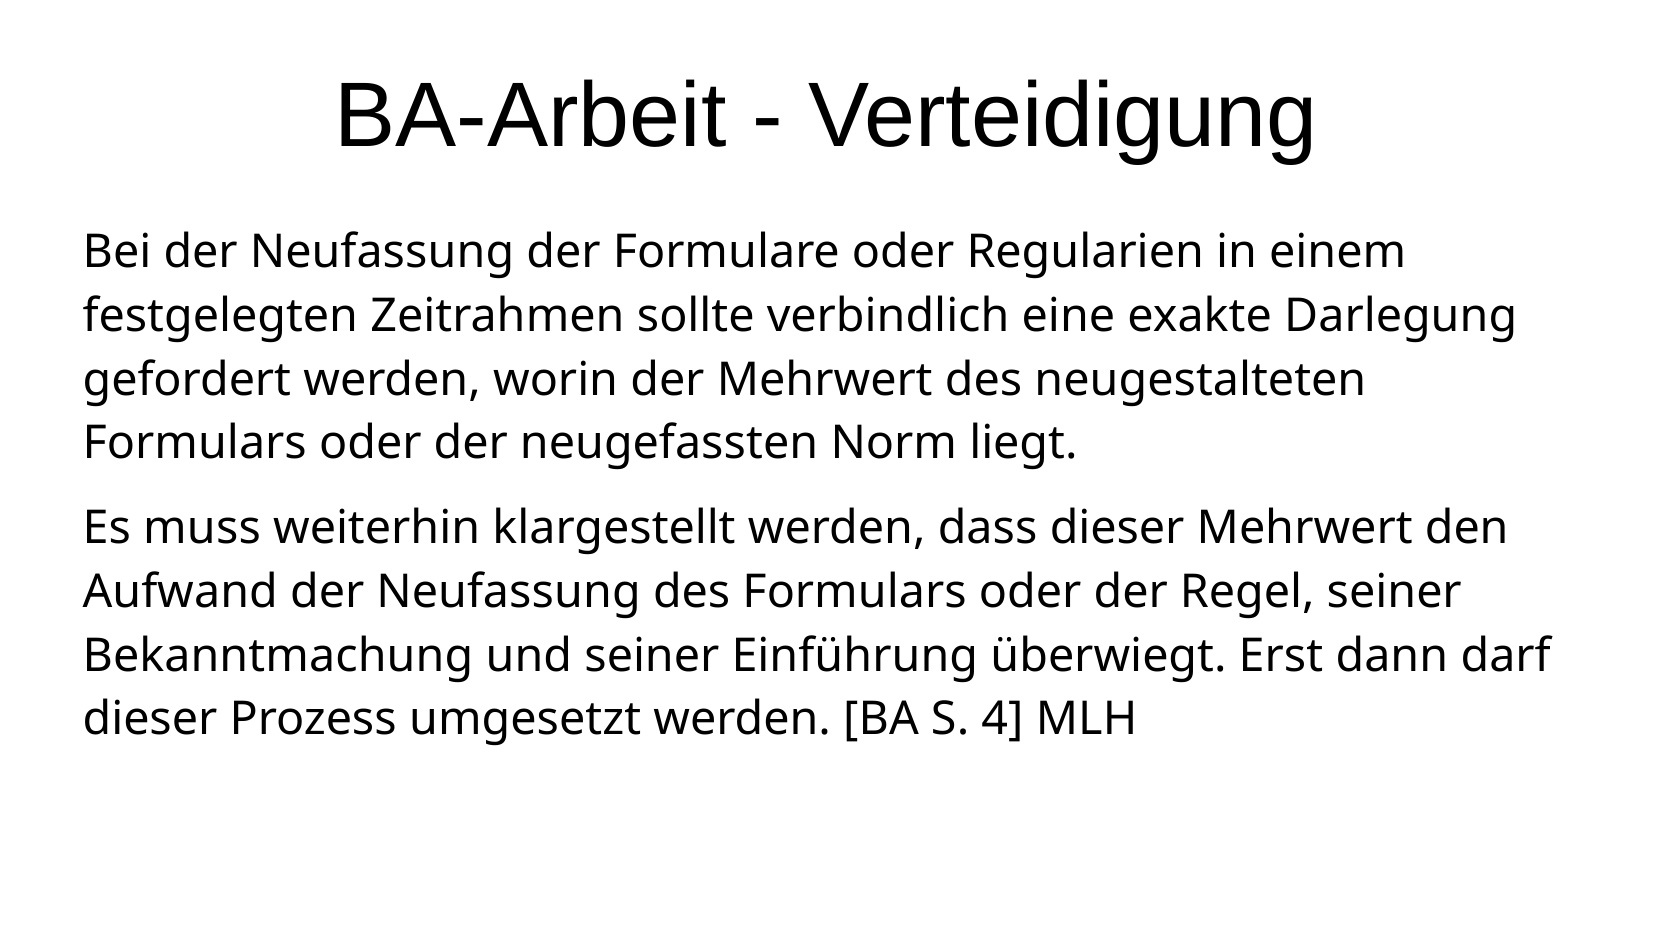

# BA-Arbeit - Verteidigung
Bei der Neufassung der Formulare oder Regularien in einem festgelegten Zeitrahmen sollte verbindlich eine exakte Darlegung gefordert werden, worin der Mehrwert des neugestalteten Formulars oder der neugefassten Norm liegt.
Es muss weiterhin klargestellt werden, dass dieser Mehrwert den Aufwand der Neufassung des Formulars oder der Regel, seiner Bekanntmachung und seiner Einführung überwiegt. Erst dann darf dieser Prozess umgesetzt werden. [BA S. 4] MLH